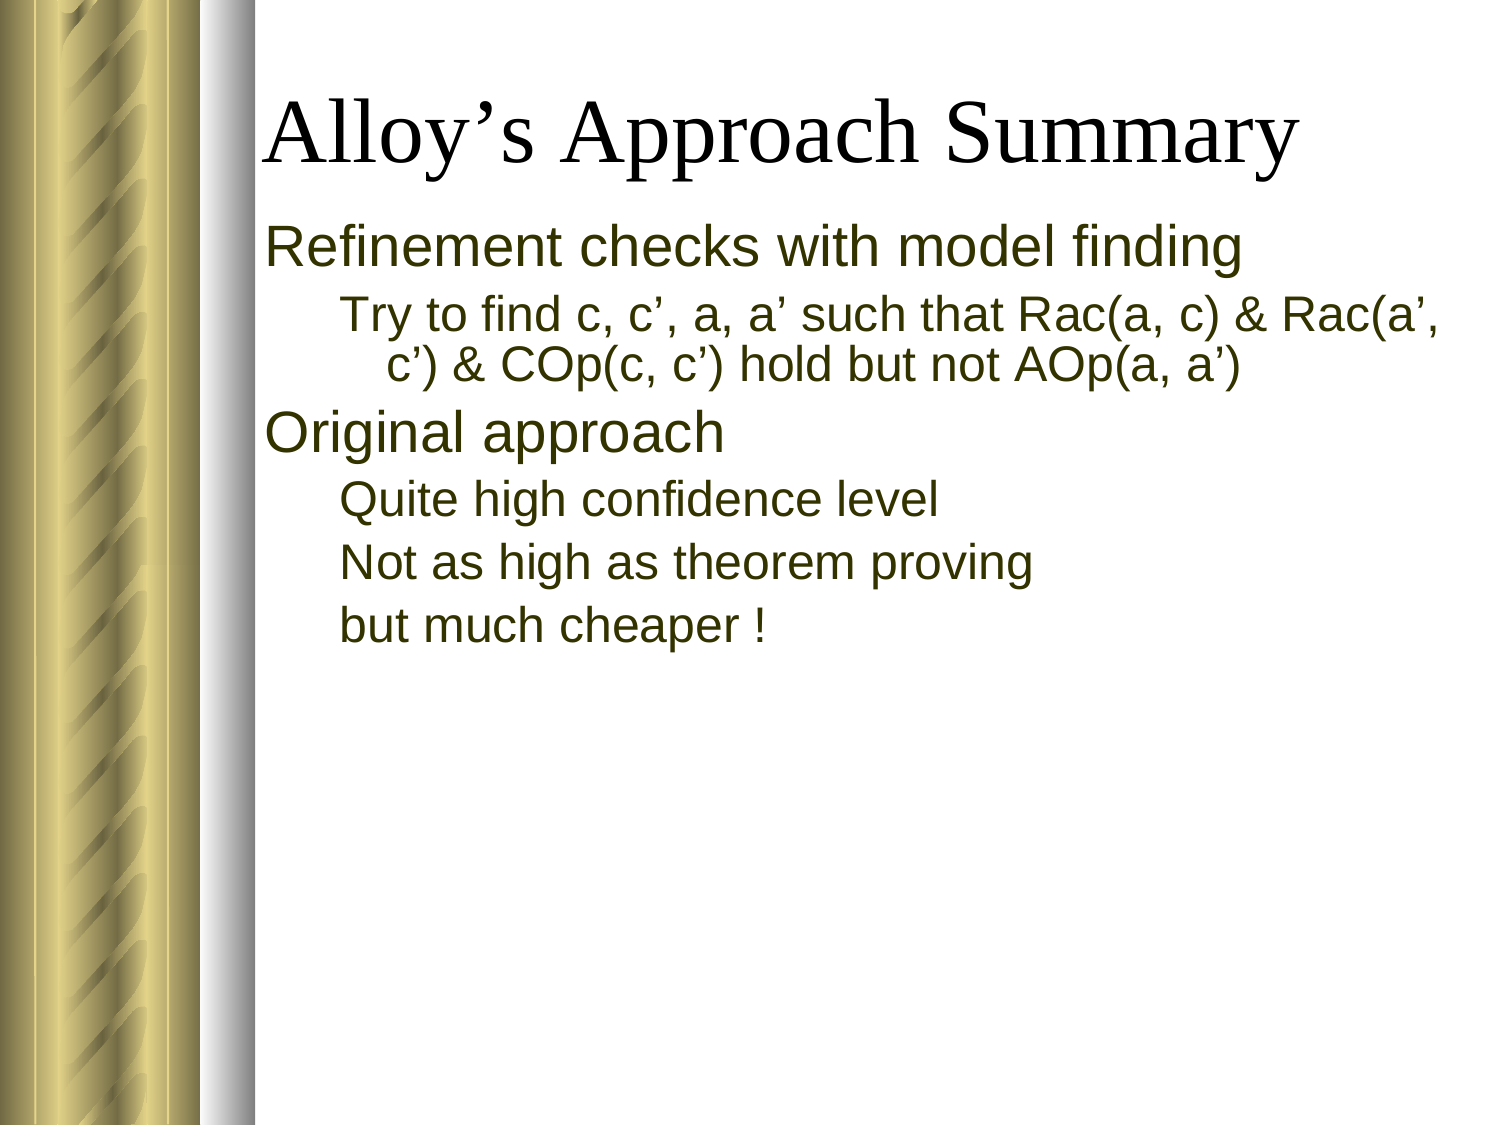

# Alloy’s Approach Summary
Refinement checks with model finding
Try to find c, c’, a, a’ such that Rac(a, c) & Rac(a’, c’) & COp(c, c’) hold but not AOp(a, a’)
Original approach
Quite high confidence level
Not as high as theorem proving
but much cheaper !